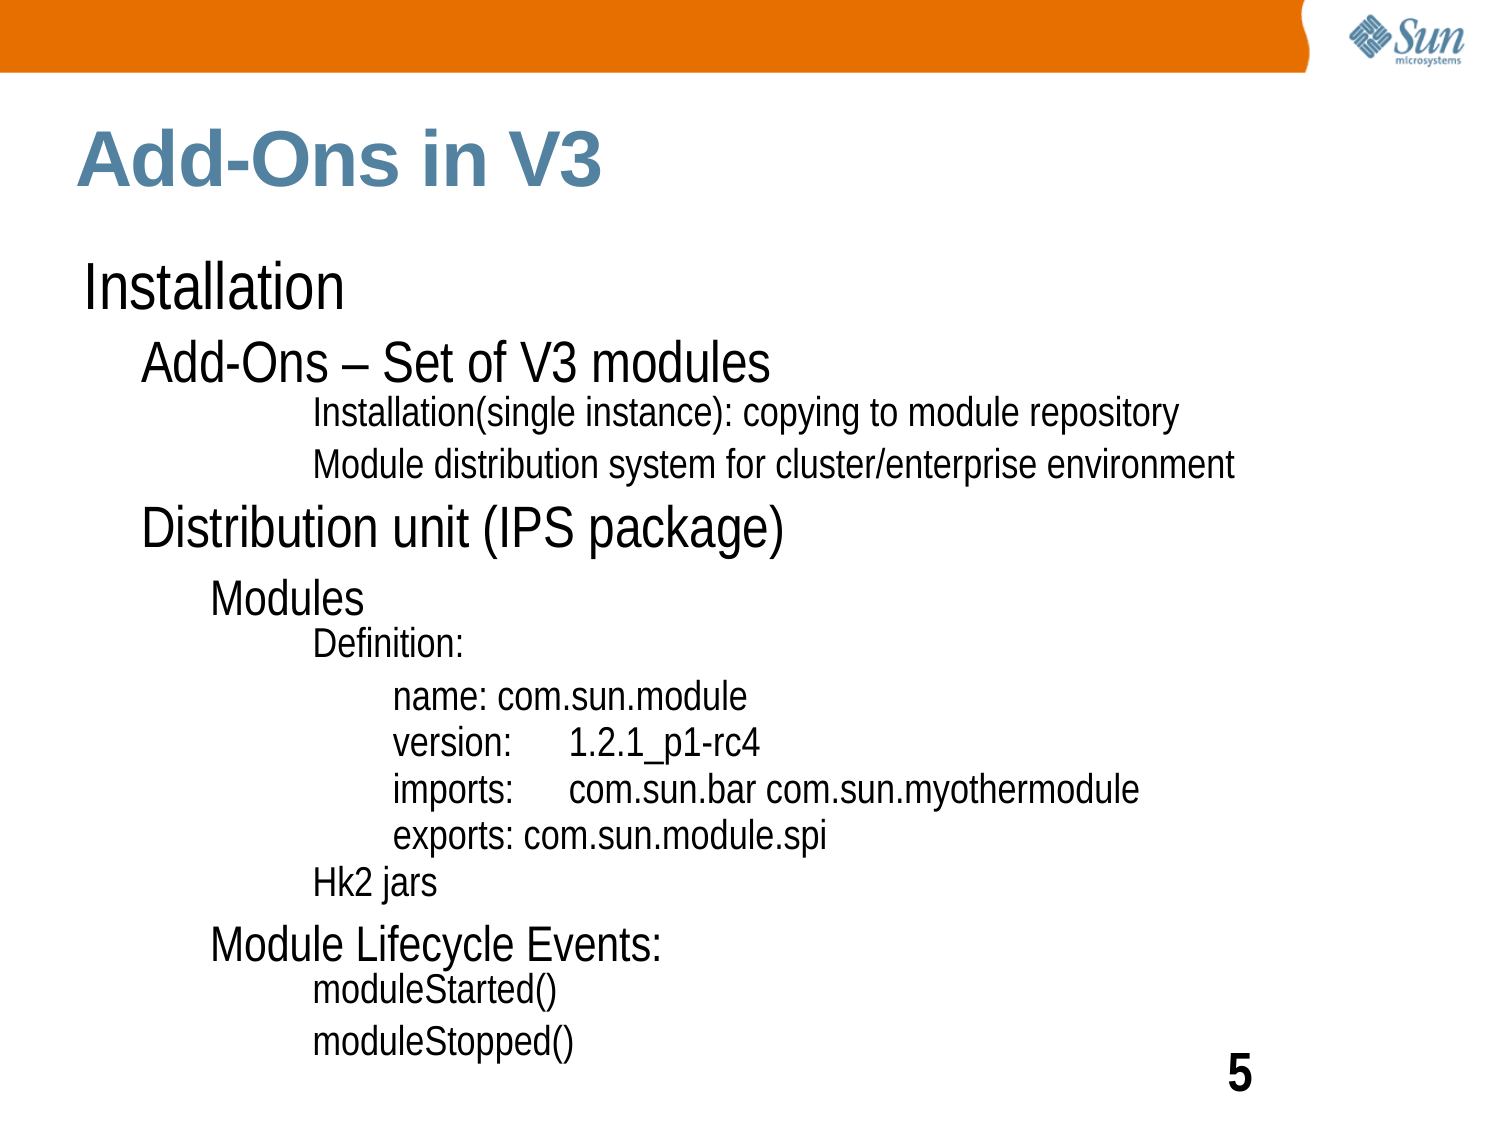

# Add-Ons in V3
Installation
Add-Ons – Set of V3 modules
Installation(single instance): copying to module repository
Module distribution system for cluster/enterprise environment
Distribution unit (IPS package)
Modules
Definition:
 name: com.sun.module
 version: 	1.2.1_p1-rc4
 imports: 	com.sun.bar com.sun.myothermodule
 exports: com.sun.module.spi
Hk2 jars
Module Lifecycle Events:
moduleStarted()
moduleStopped()